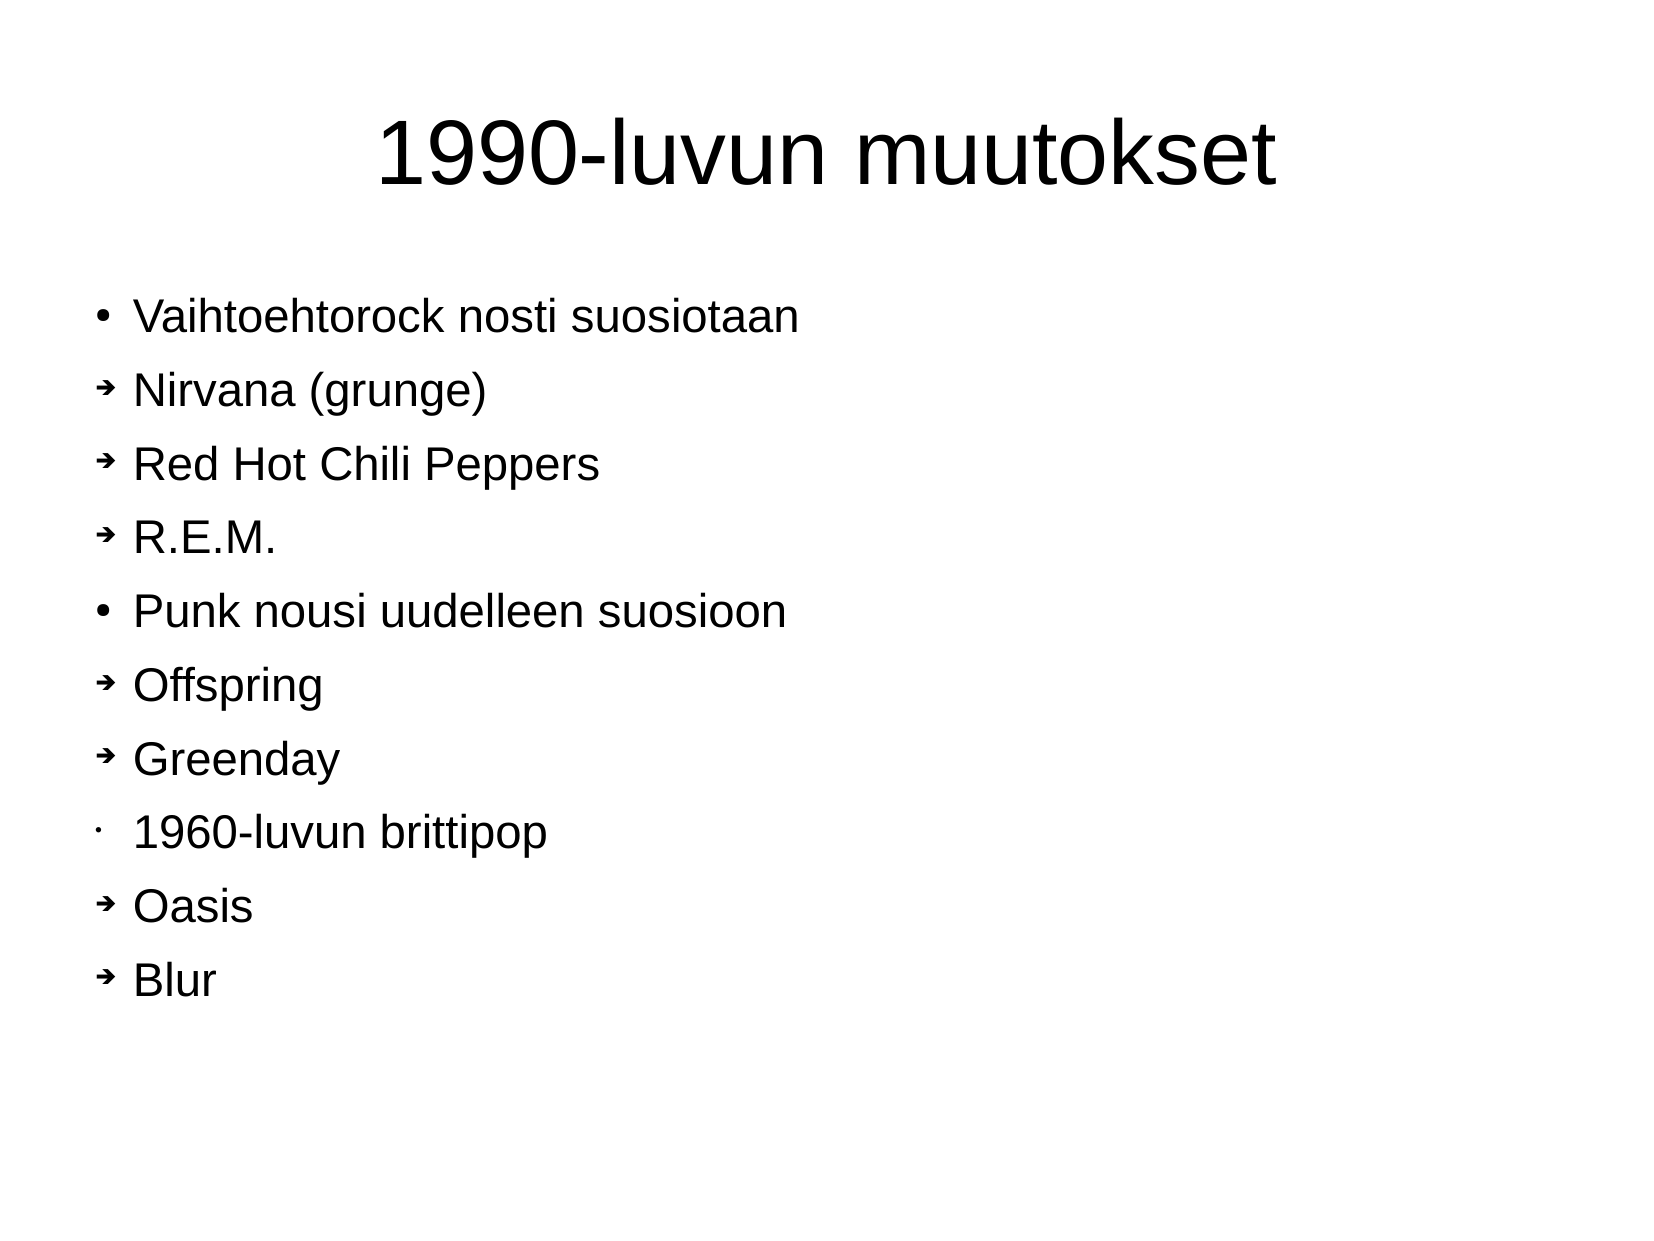

# 1990-luvun muutokset
Vaihtoehtorock nosti suosiotaan
Nirvana (grunge)
Red Hot Chili Peppers
R.E.M.
Punk nousi uudelleen suosioon
Offspring
Greenday
1960-luvun brittipop
Oasis
Blur